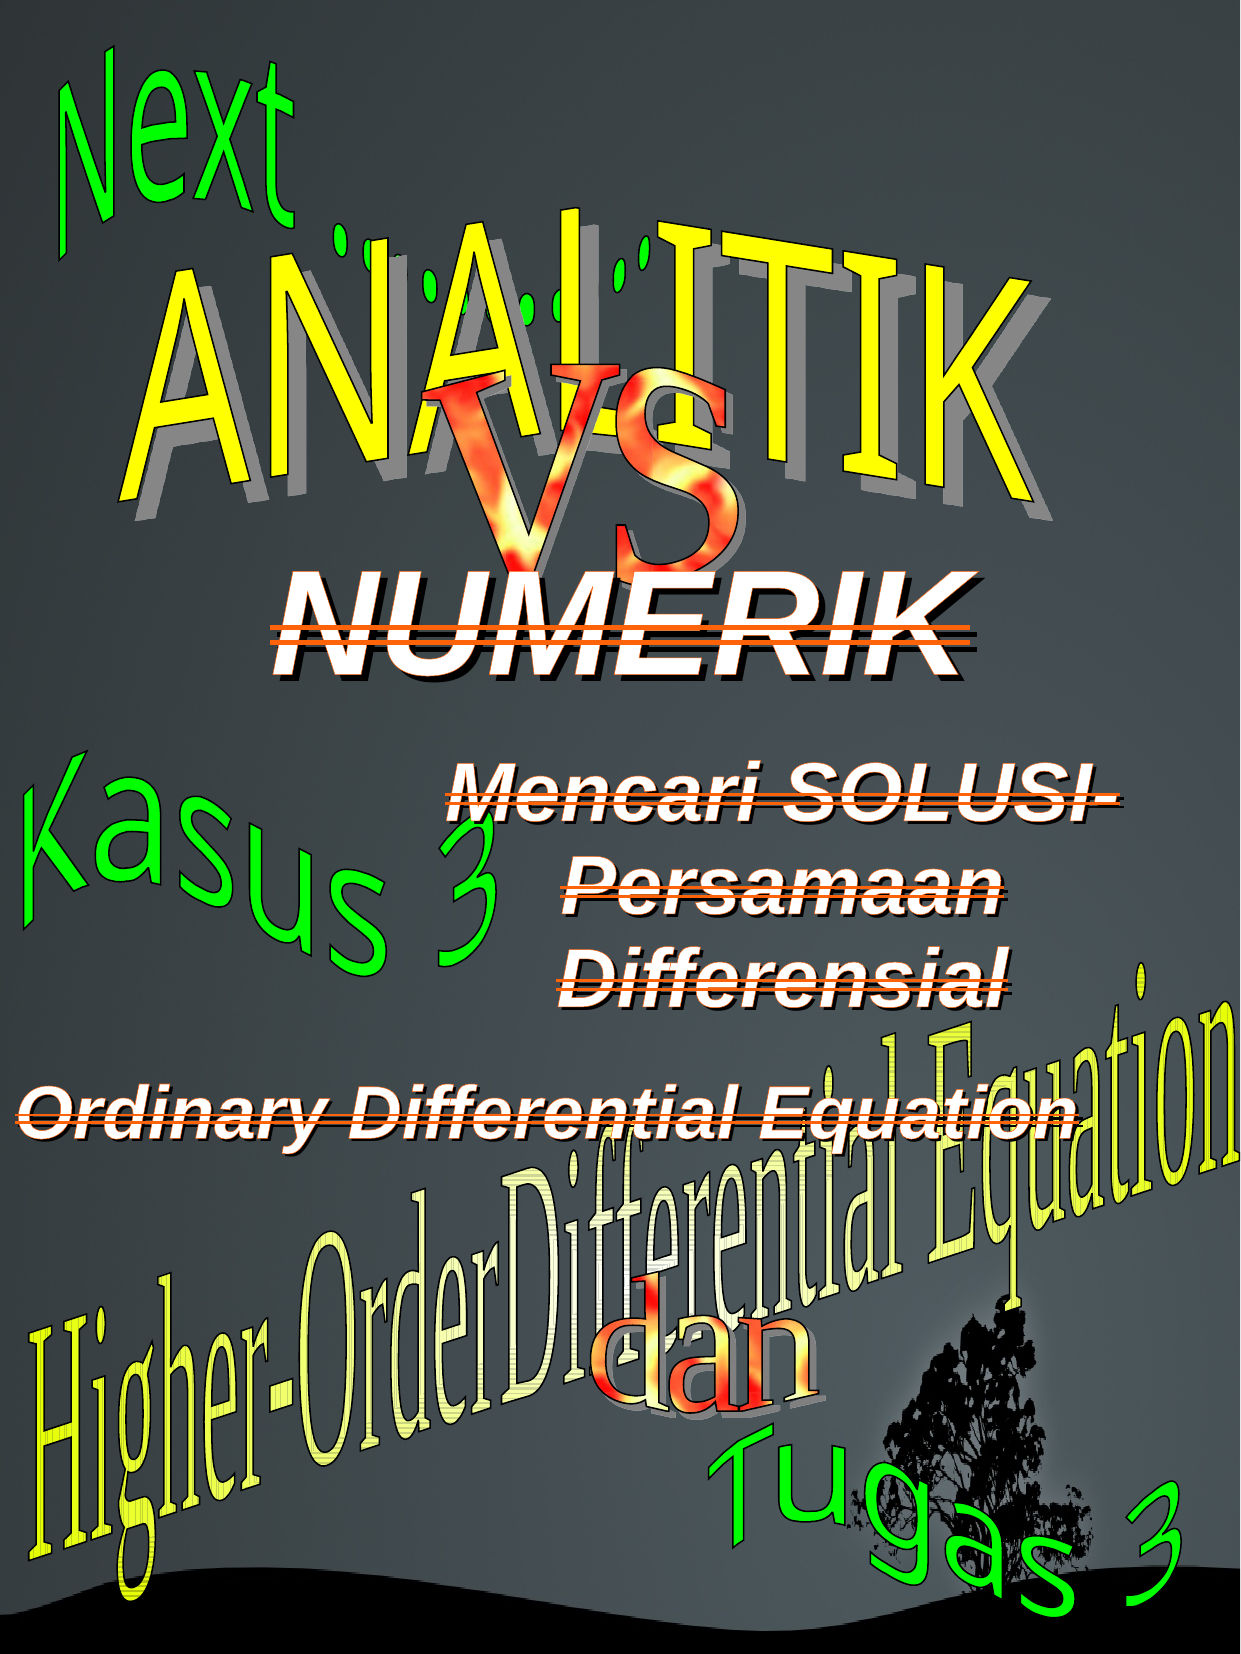

Next ...........
ANALITIK
vs
NUMERIK
Mencari SOLUSI-Persamaan Differensial
Kasus 3
Higher-OrderDifferential Equation
Ordinary Differential Equation
dan
Tugas 3